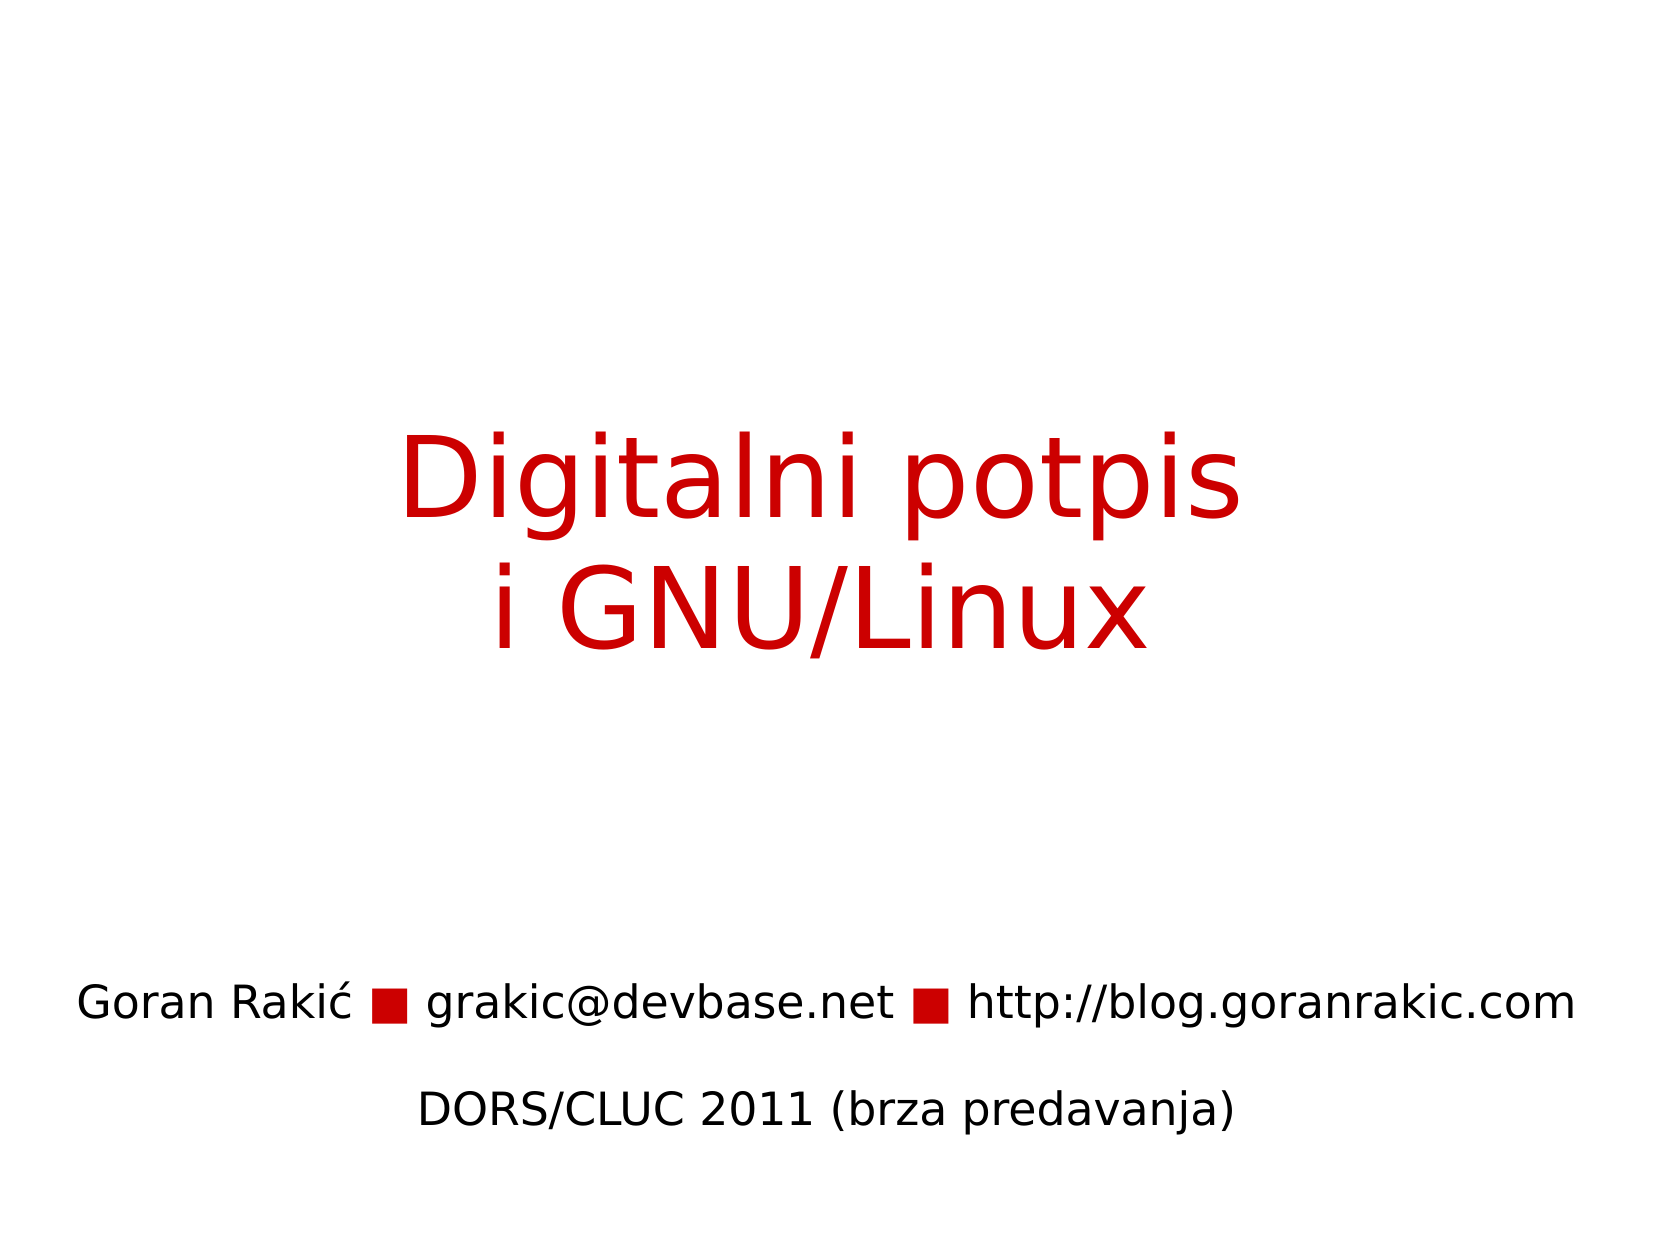

# Digitalni potpis i GNU/Linux
Goran Rakić ■ grakic@devbase.net ■ http://blog.goranrakic.com
DORS/CLUC 2011 (brza predavanja)